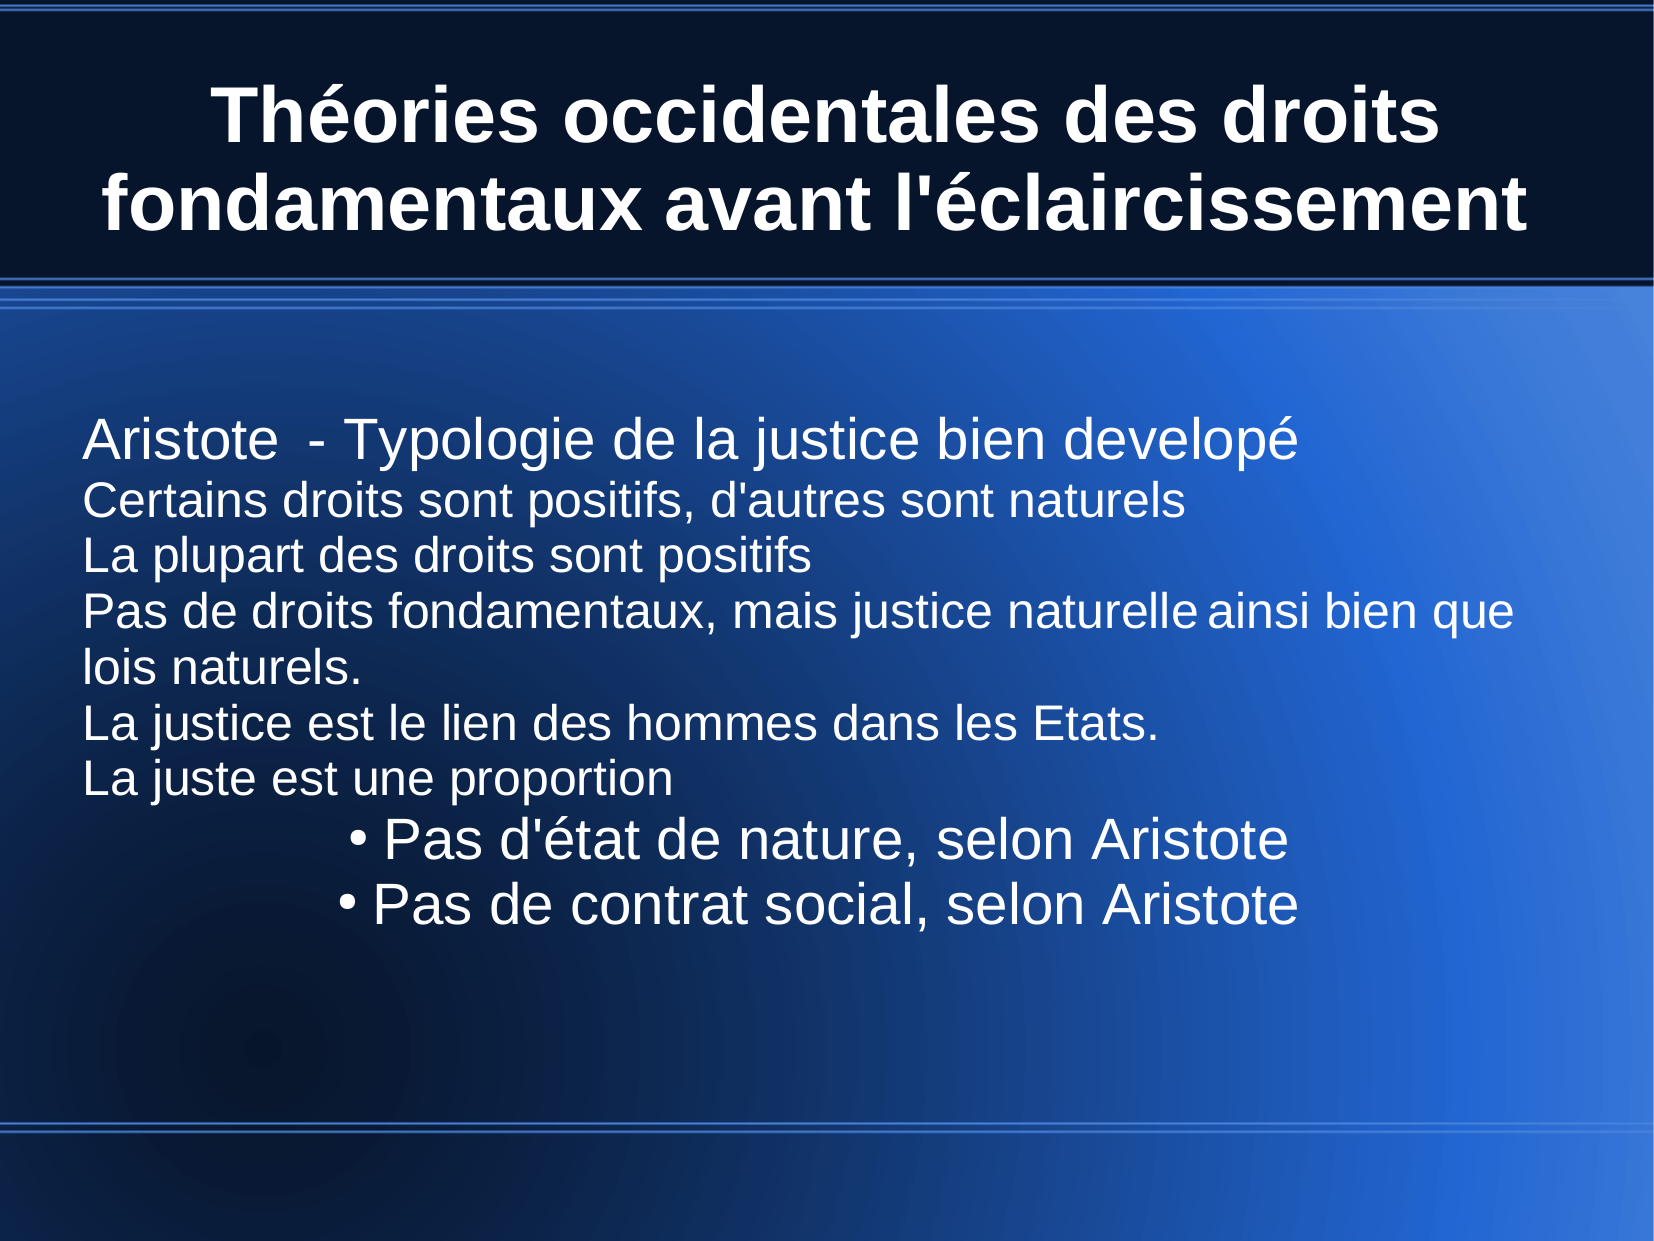

# Théories occidentales des droits fondamentaux avant l'éclaircissement
Aristote	- Typologie de la justice bien developé
Certains droits sont positifs, d'autres sont naturels
La plupart des droits sont positifs
Pas de droits fondamentaux, mais justice naturelle	ainsi bien que lois naturels.
La justice est le lien des hommes dans les Etats.
La juste est une proportion
Pas d'état de nature, selon Aristote
Pas de contrat social, selon Aristote